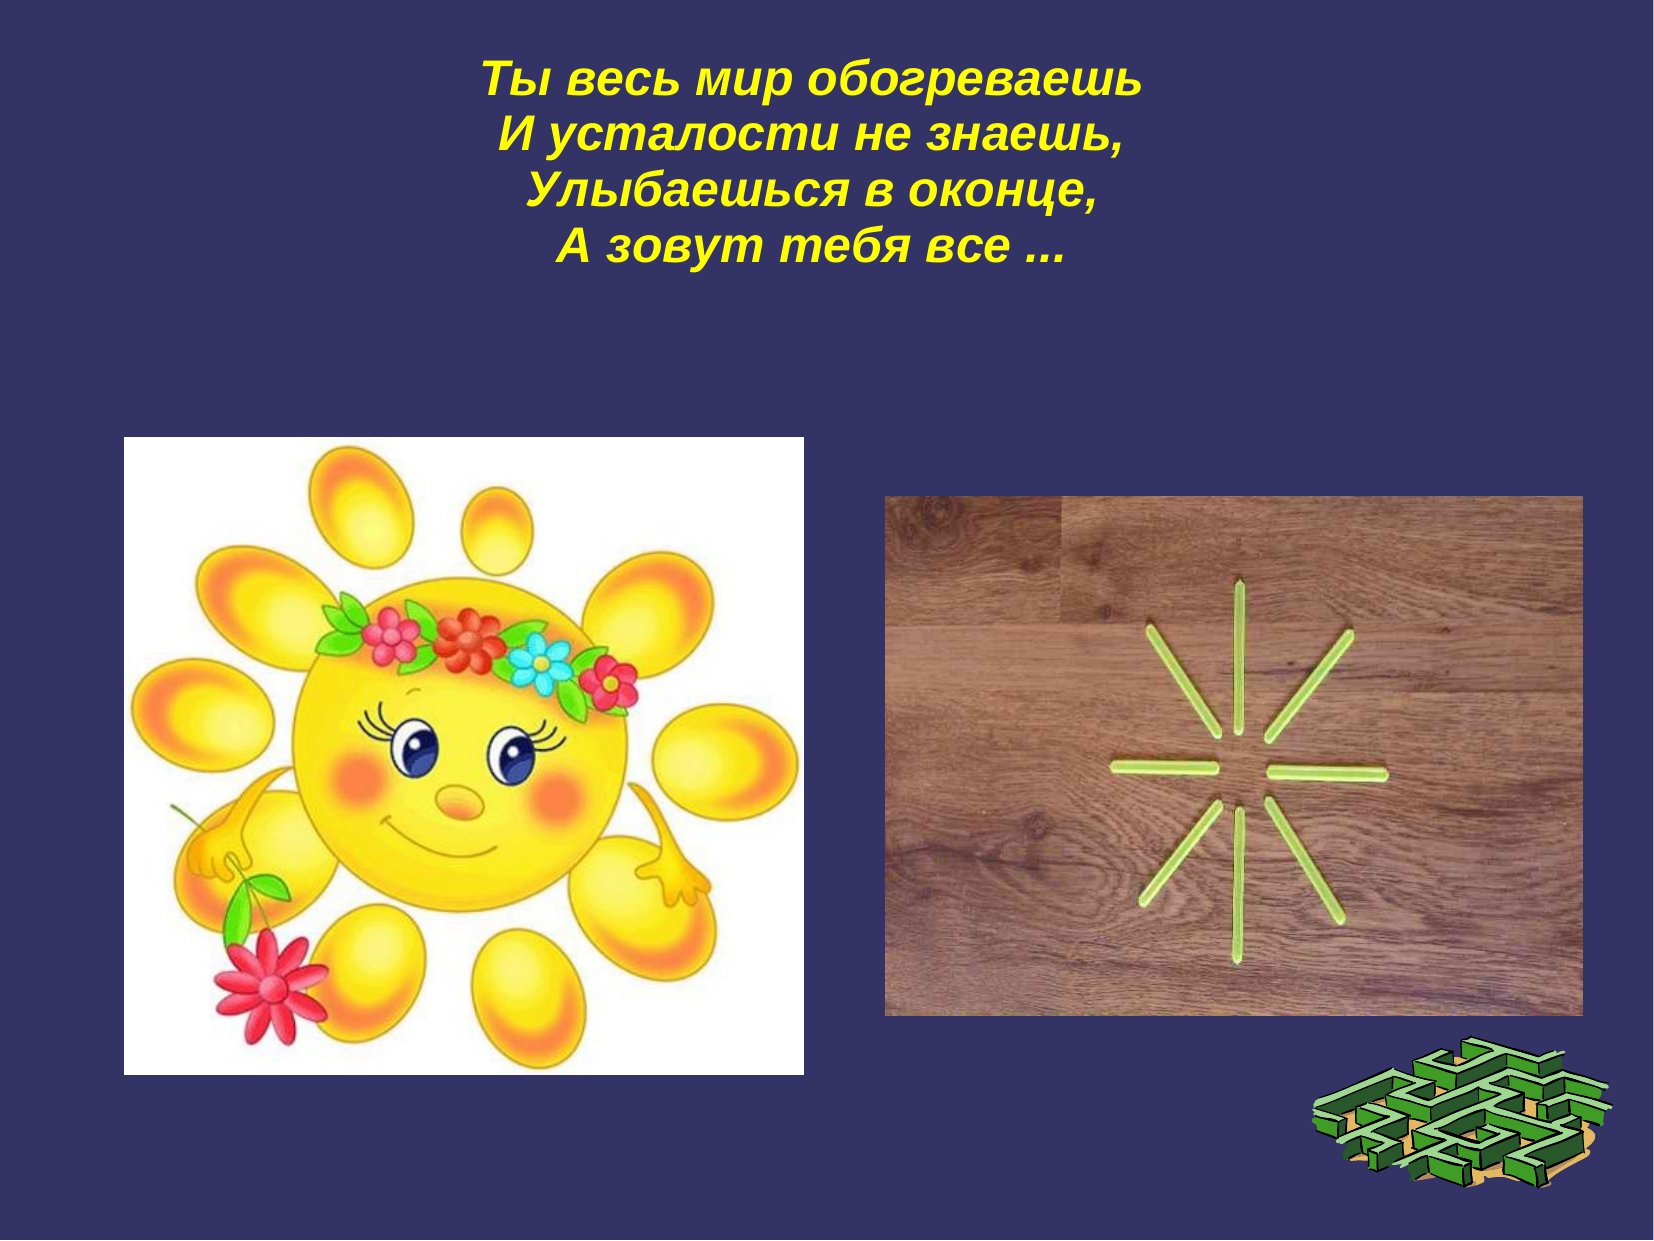

# Ты весь мир обогреваешь И усталости не знаешь, Улыбаешься в оконце, А зовут тебя все ...